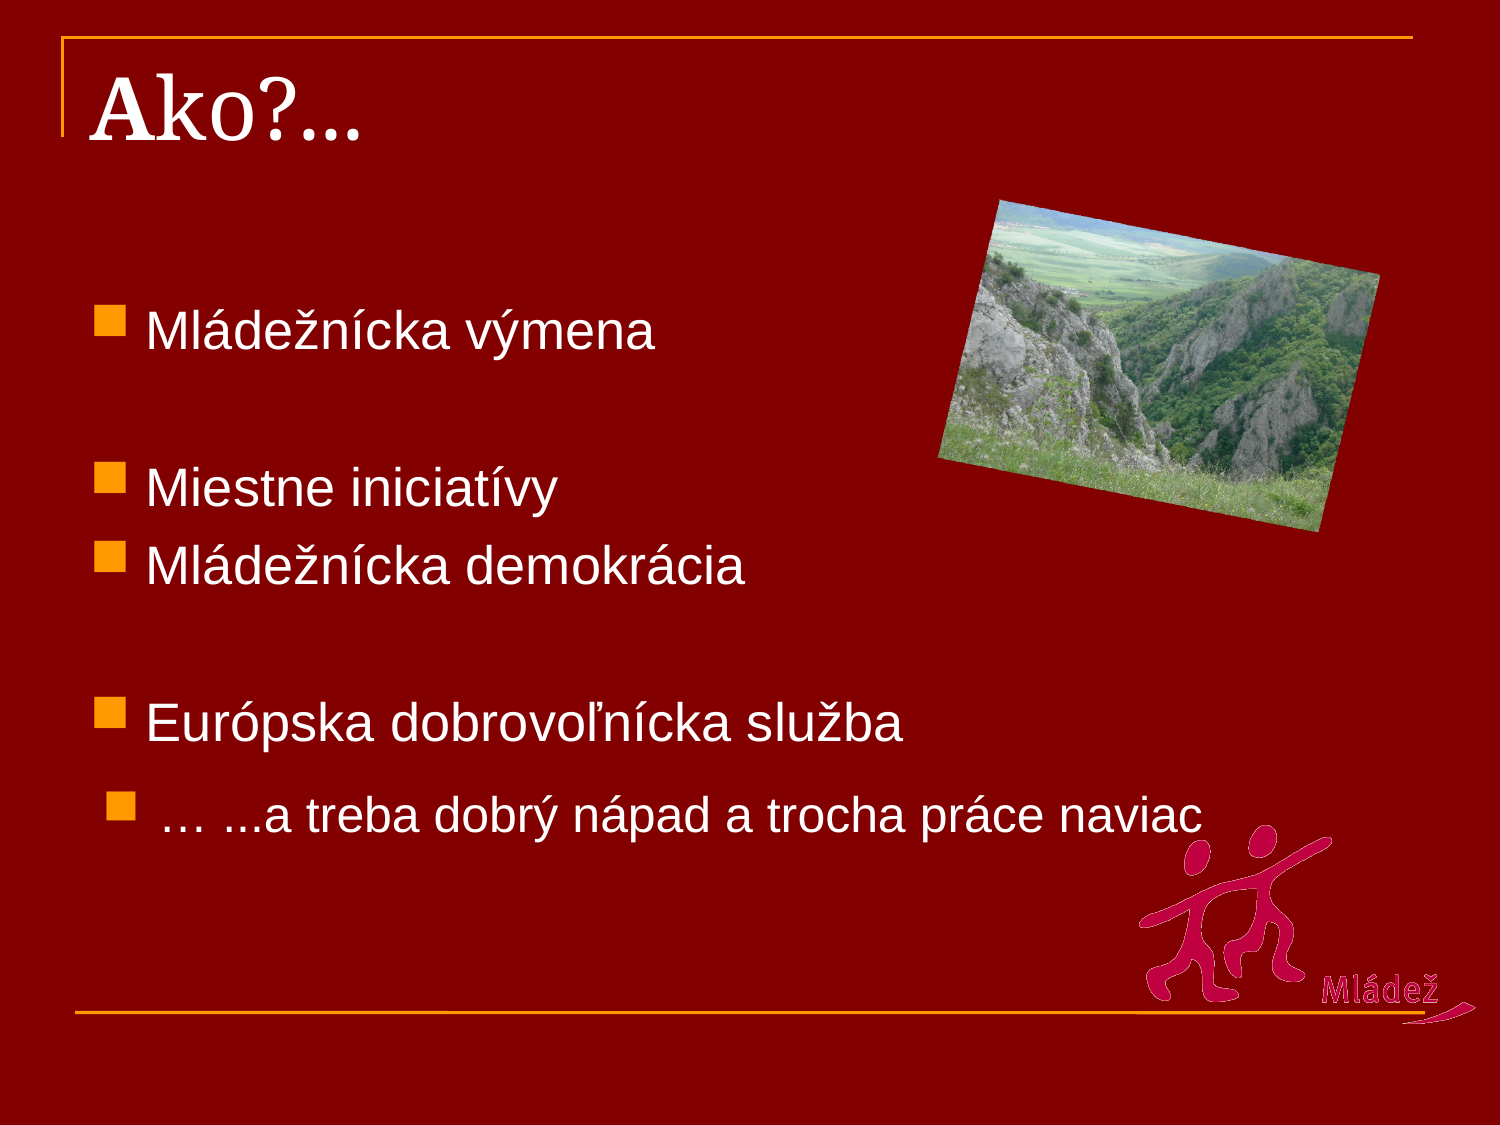

Ako?...
Mládežnícka výmena
Miestne iniciatívy
Mládežnícka demokrácia
Európska dobrovoľnícka služba
… ...a treba dobrý nápad a trocha práce naviac